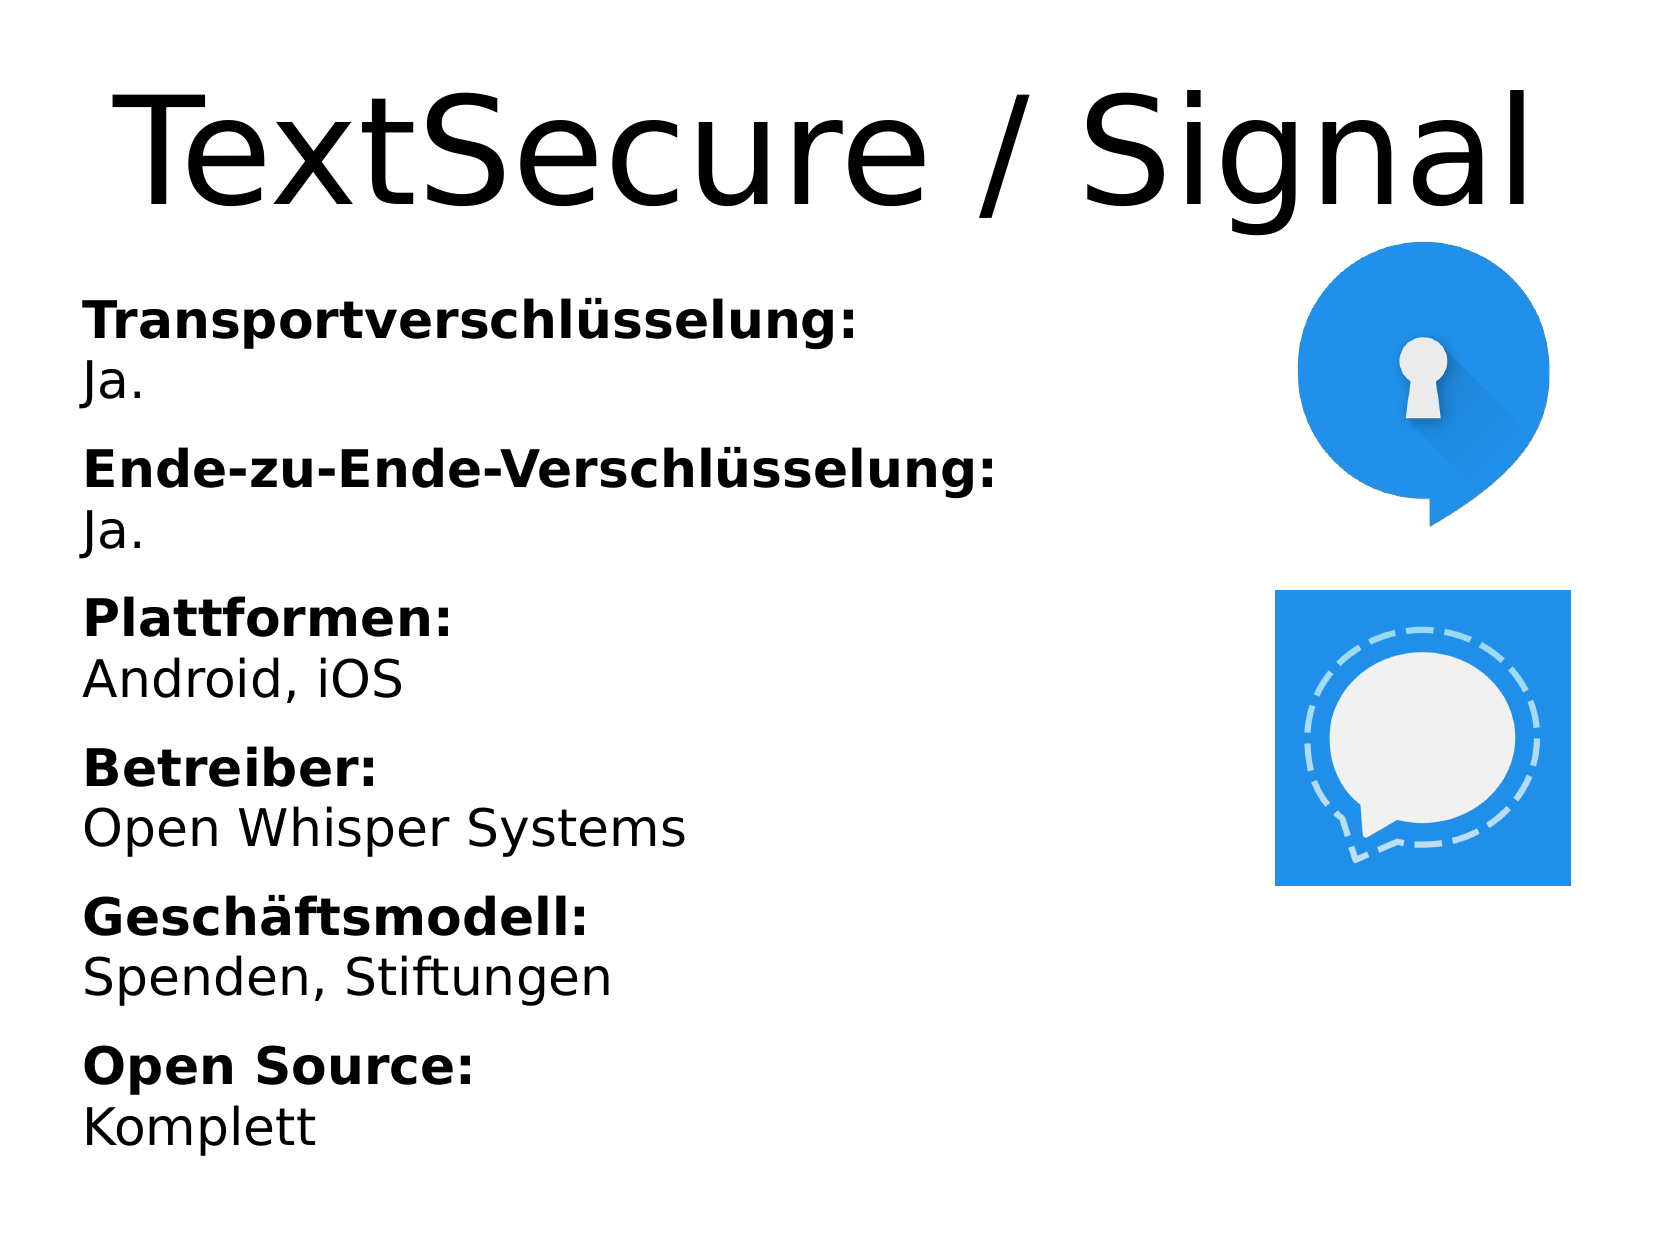

# TextSecure / Signal
Transportverschlüsselung:
Ja.
Ende-zu-Ende-Verschlüsselung:
Ja.
Plattformen:
Android, iOS
Betreiber:
Open Whisper Systems
Geschäftsmodell:
Spenden, Stiftungen
Open Source:
Komplett